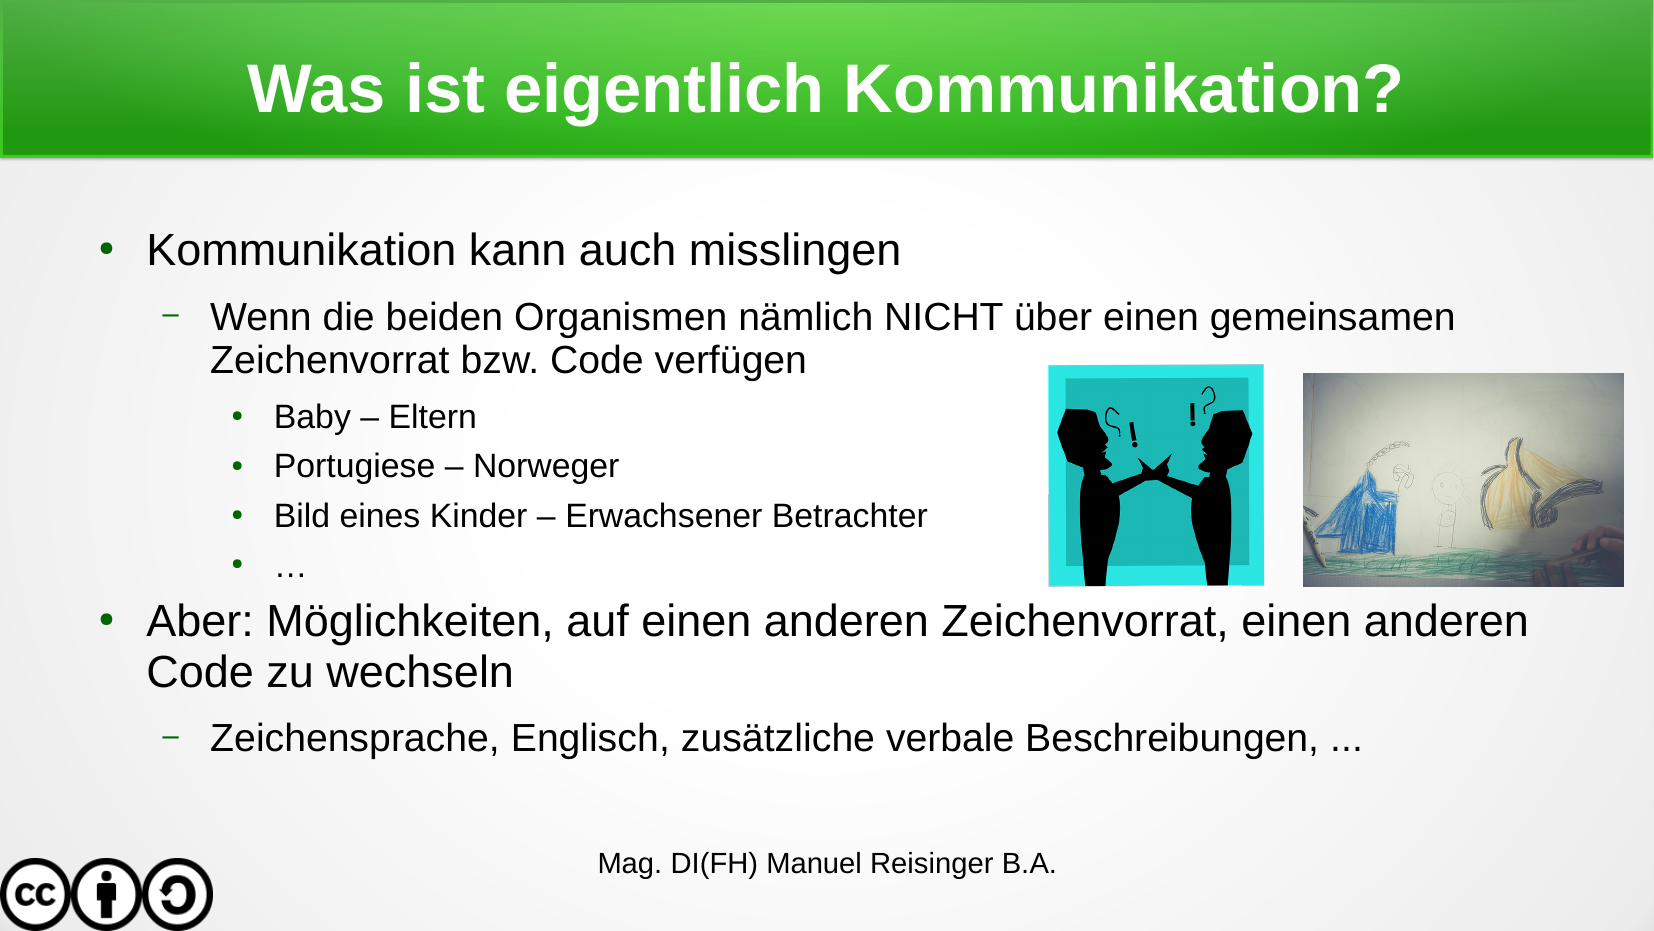

# Was ist eigentlich Kommunikation?
Kommunikation kann auch misslingen
Wenn die beiden Organismen nämlich NICHT über einen gemeinsamen Zeichenvorrat bzw. Code verfügen
Baby – Eltern
Portugiese – Norweger
Bild eines Kinder – Erwachsener Betrachter
…
Aber: Möglichkeiten, auf einen anderen Zeichenvorrat, einen anderen Code zu wechseln
Zeichensprache, Englisch, zusätzliche verbale Beschreibungen, ...